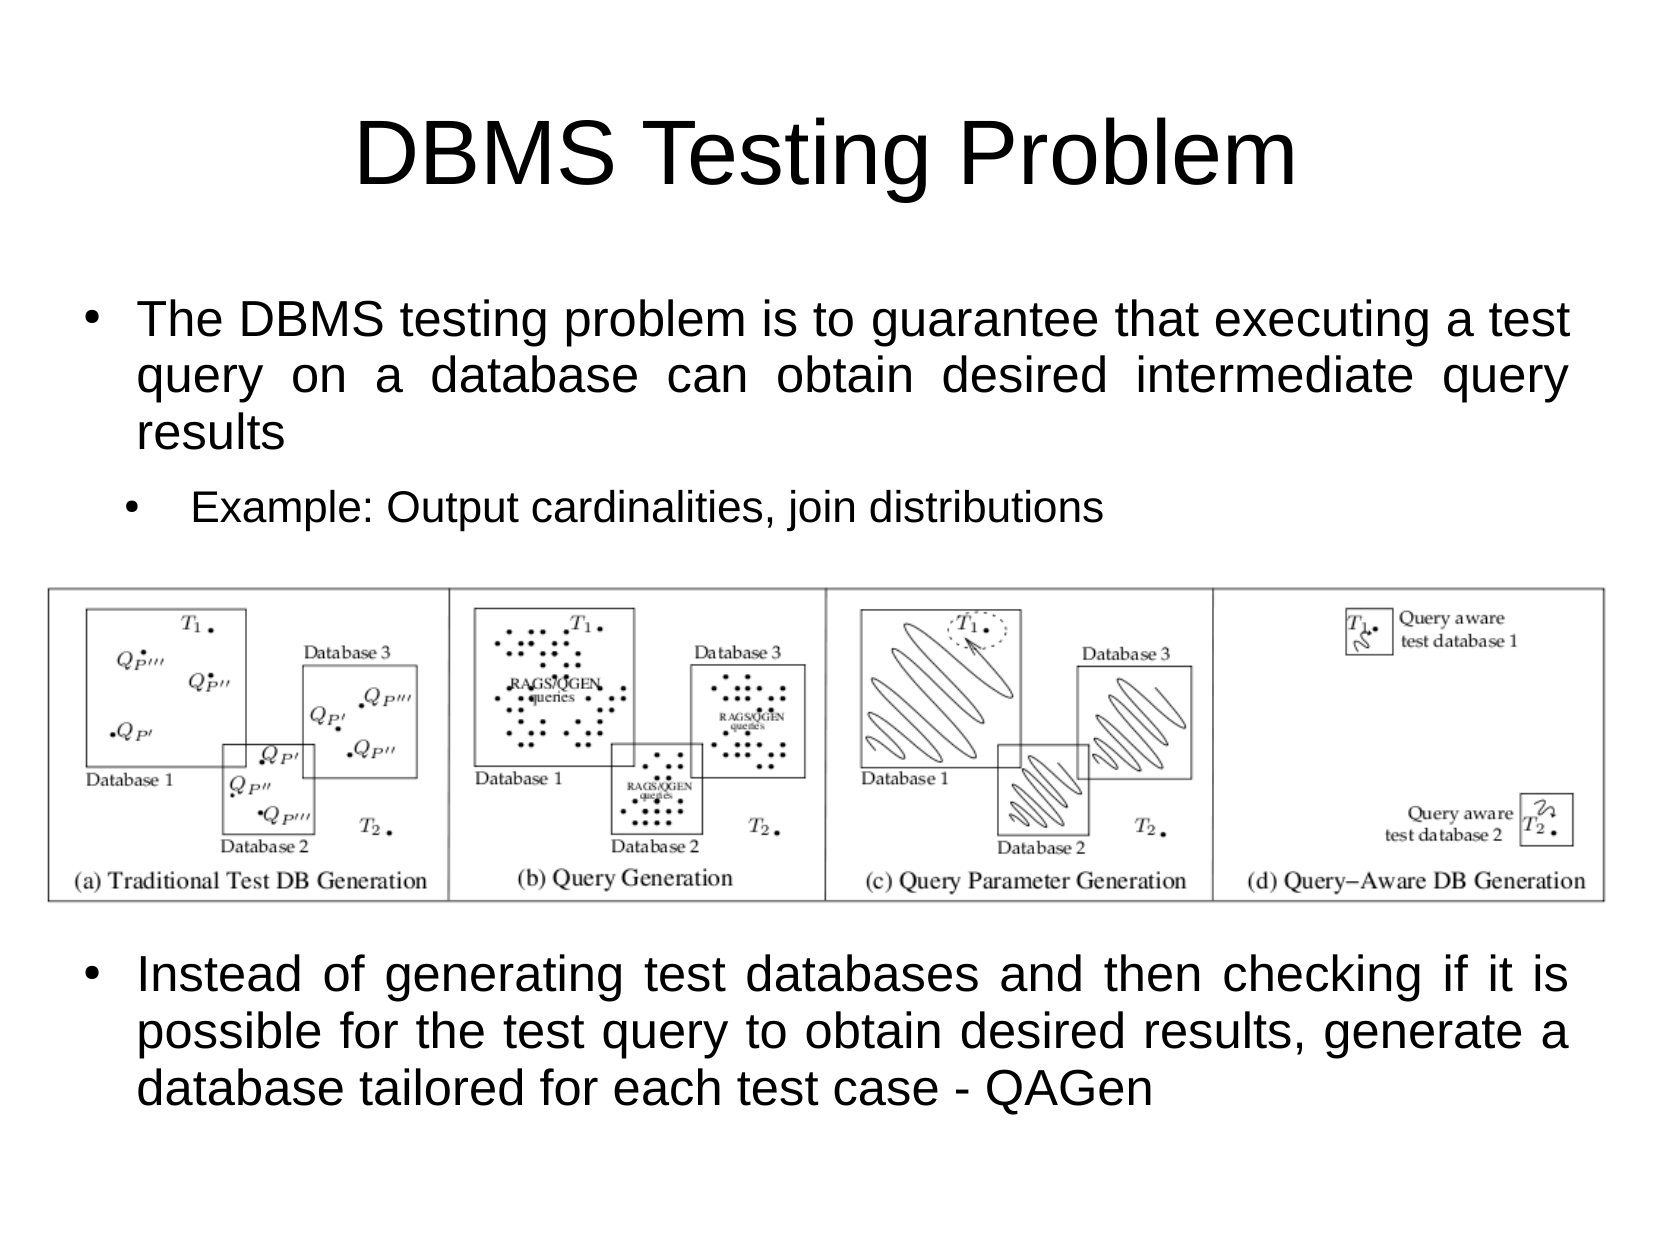

# DBMS Testing Problem
The DBMS testing problem is to guarantee that executing a test query on a database can obtain desired intermediate query results
Example: Output cardinalities, join distributions
Instead of generating test databases and then checking if it is possible for the test query to obtain desired results, generate a database tailored for each test case - QAGen